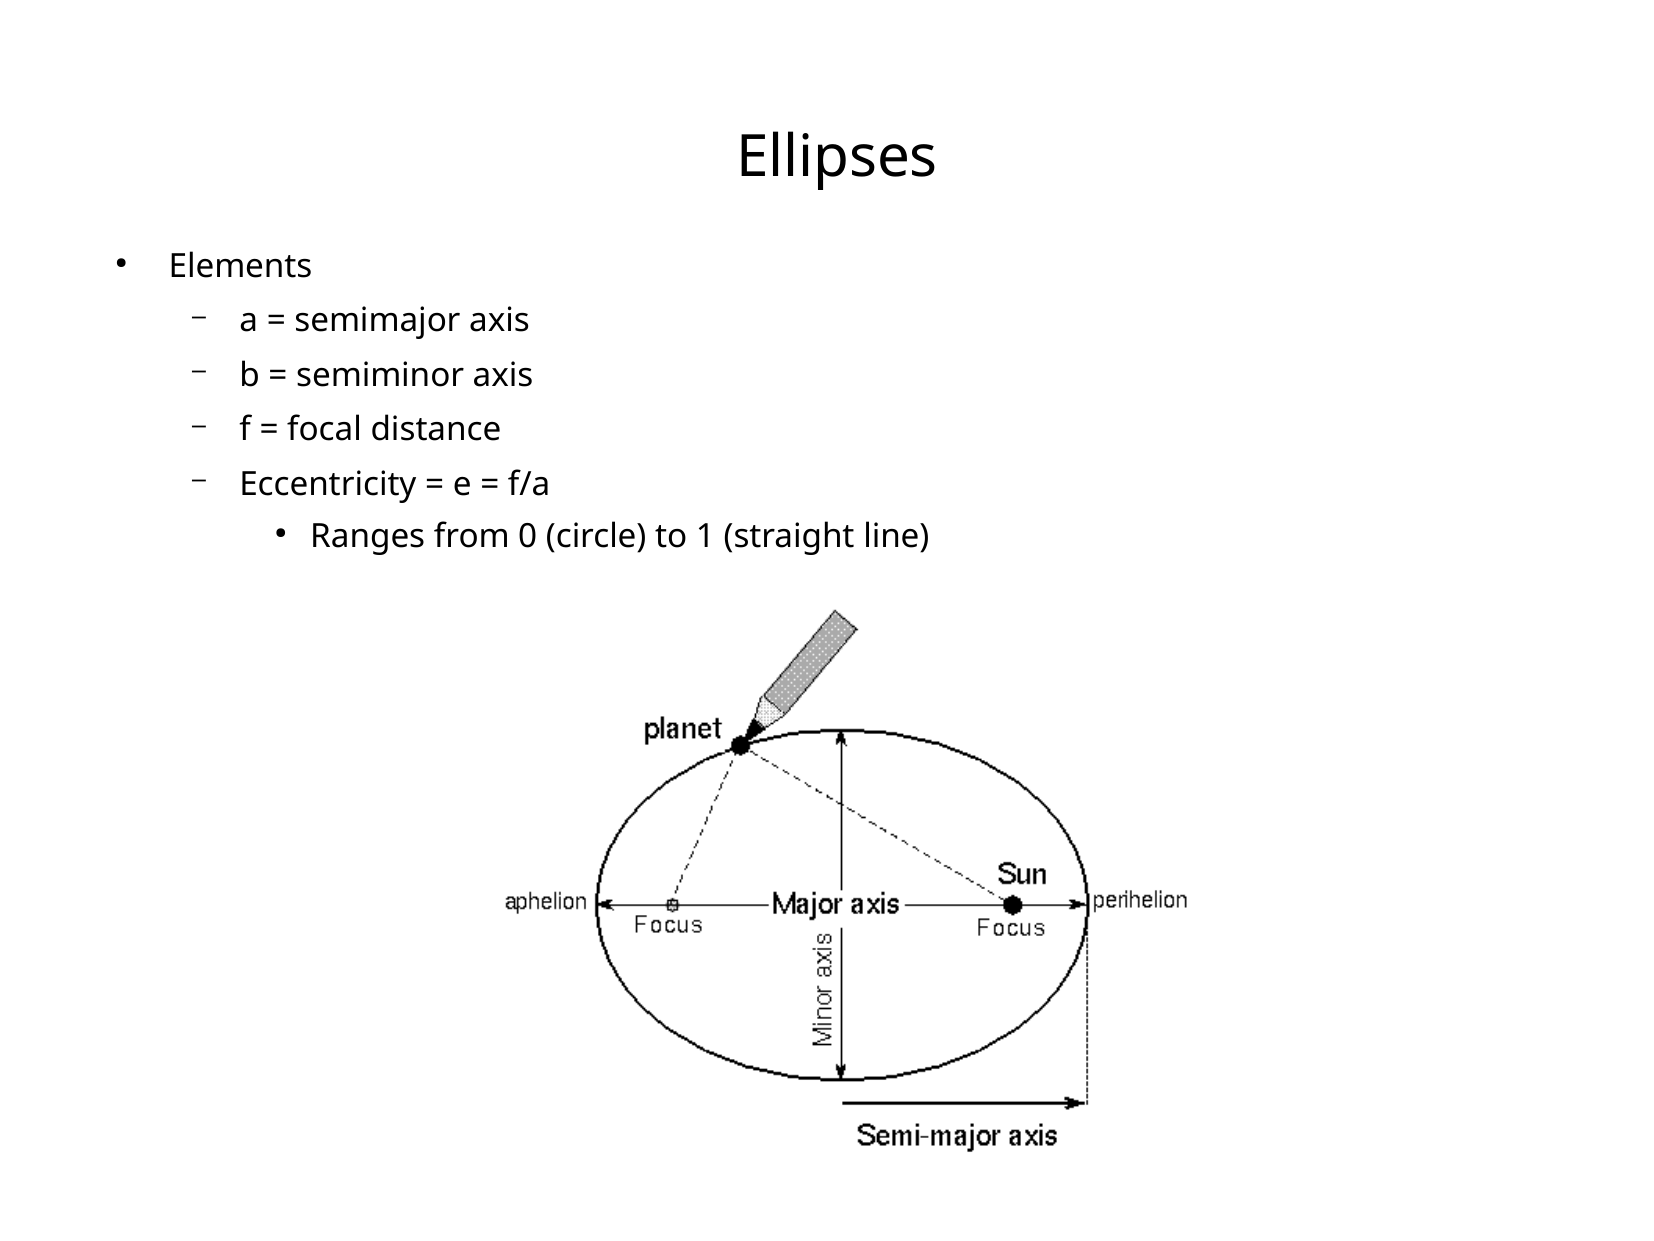

# Ellipses
Elements
a = semimajor axis
b = semiminor axis
f = focal distance
Eccentricity = e = f/a
Ranges from 0 (circle) to 1 (straight line)